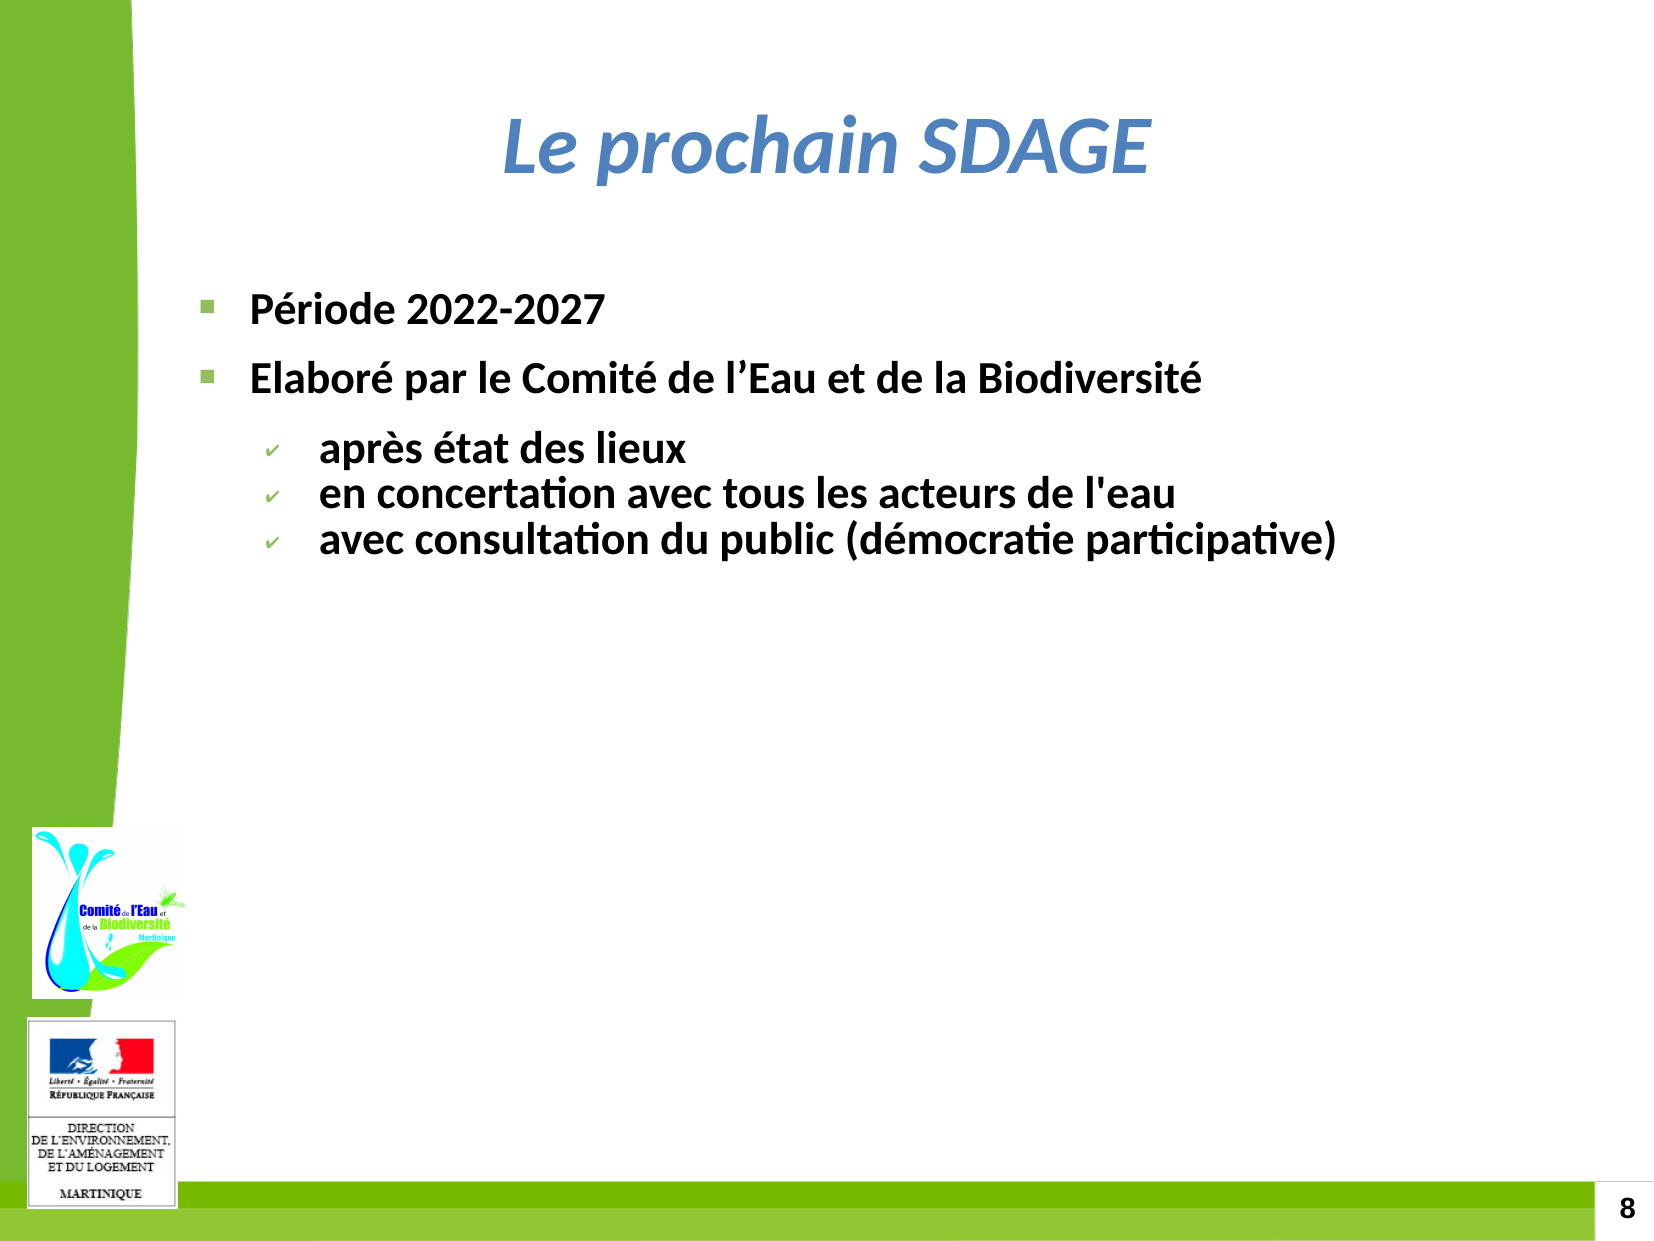

# Le prochain SDAGE
Période 2022-2027
Elaboré par le Comité de l’Eau et de la Biodiversité
après état des lieux
en concertation avec tous les acteurs de l'eau
avec consultation du public (démocratie participative)